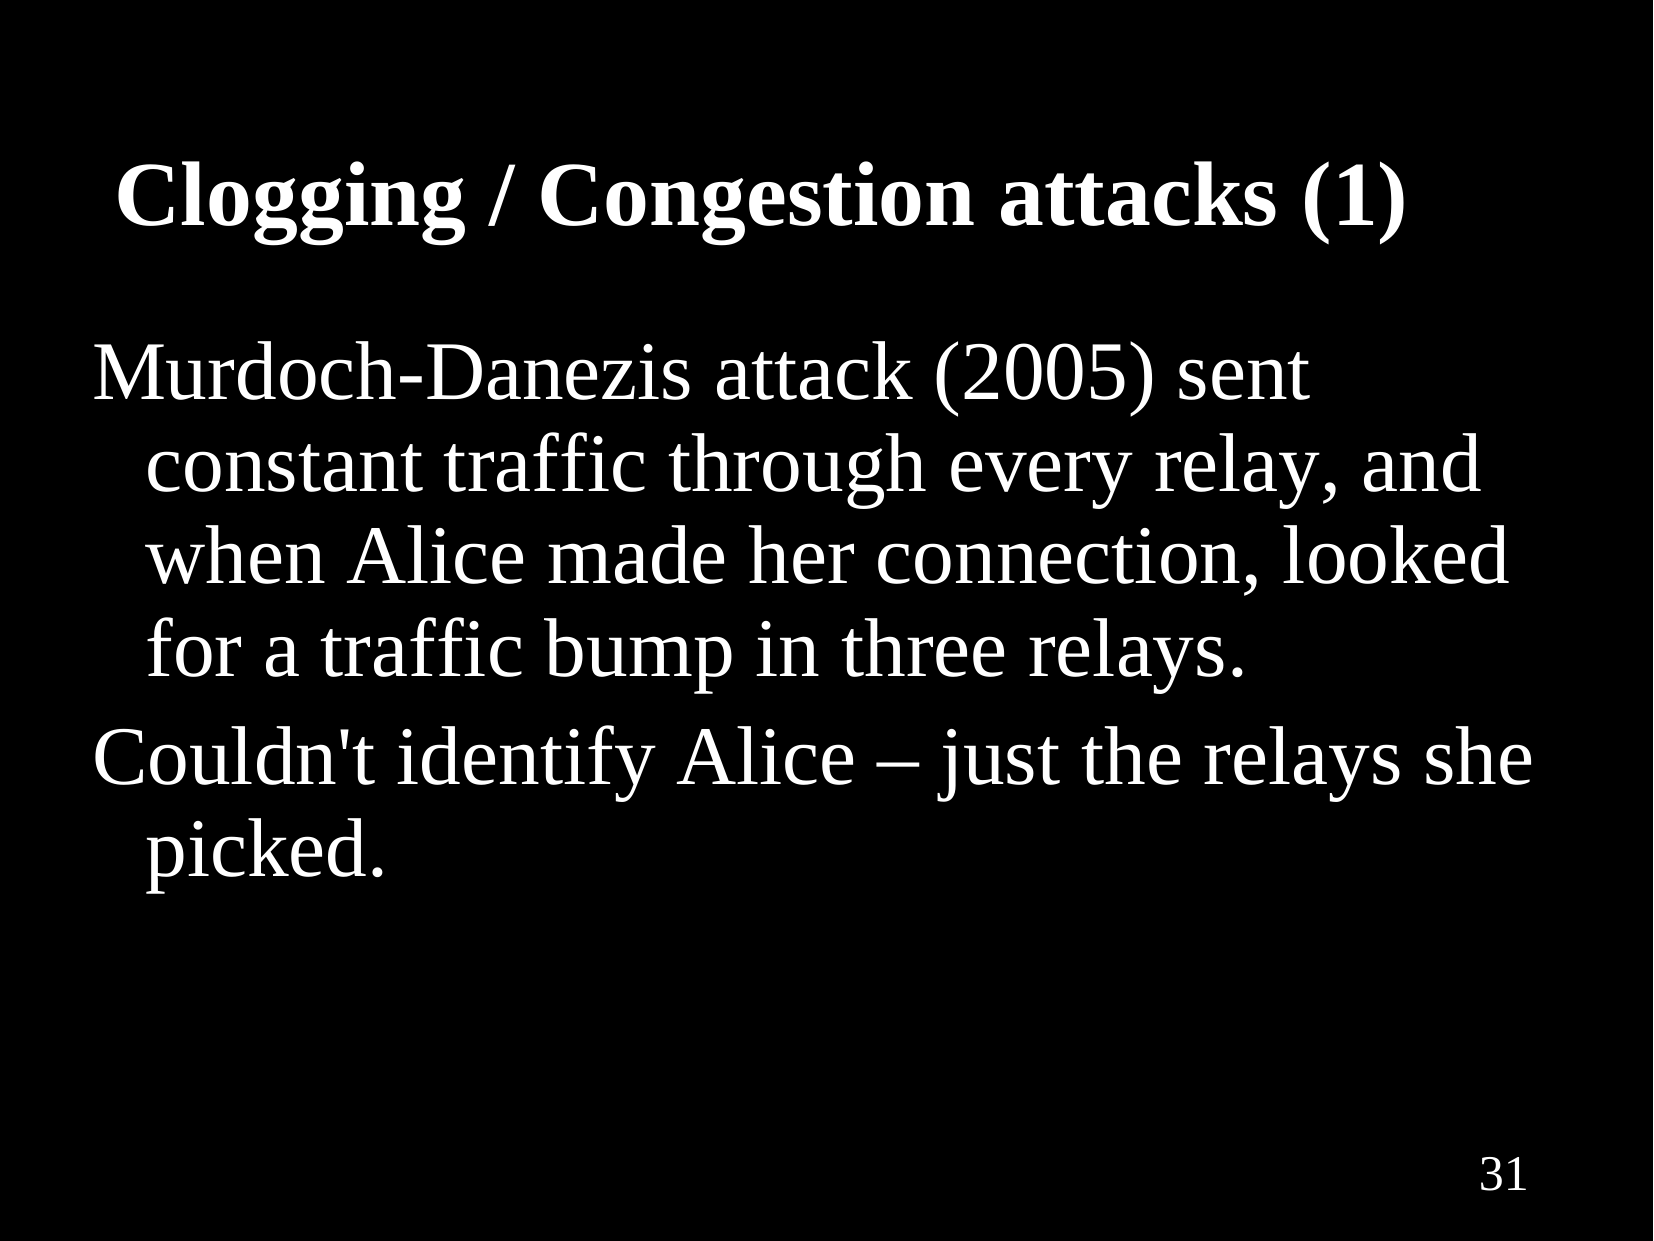

# Clogging / Congestion attacks (1)
Murdoch-Danezis attack (2005) sent constant traffic through every relay, and when Alice made her connection, looked for a traffic bump in three relays.
Couldn't identify Alice – just the relays she picked.